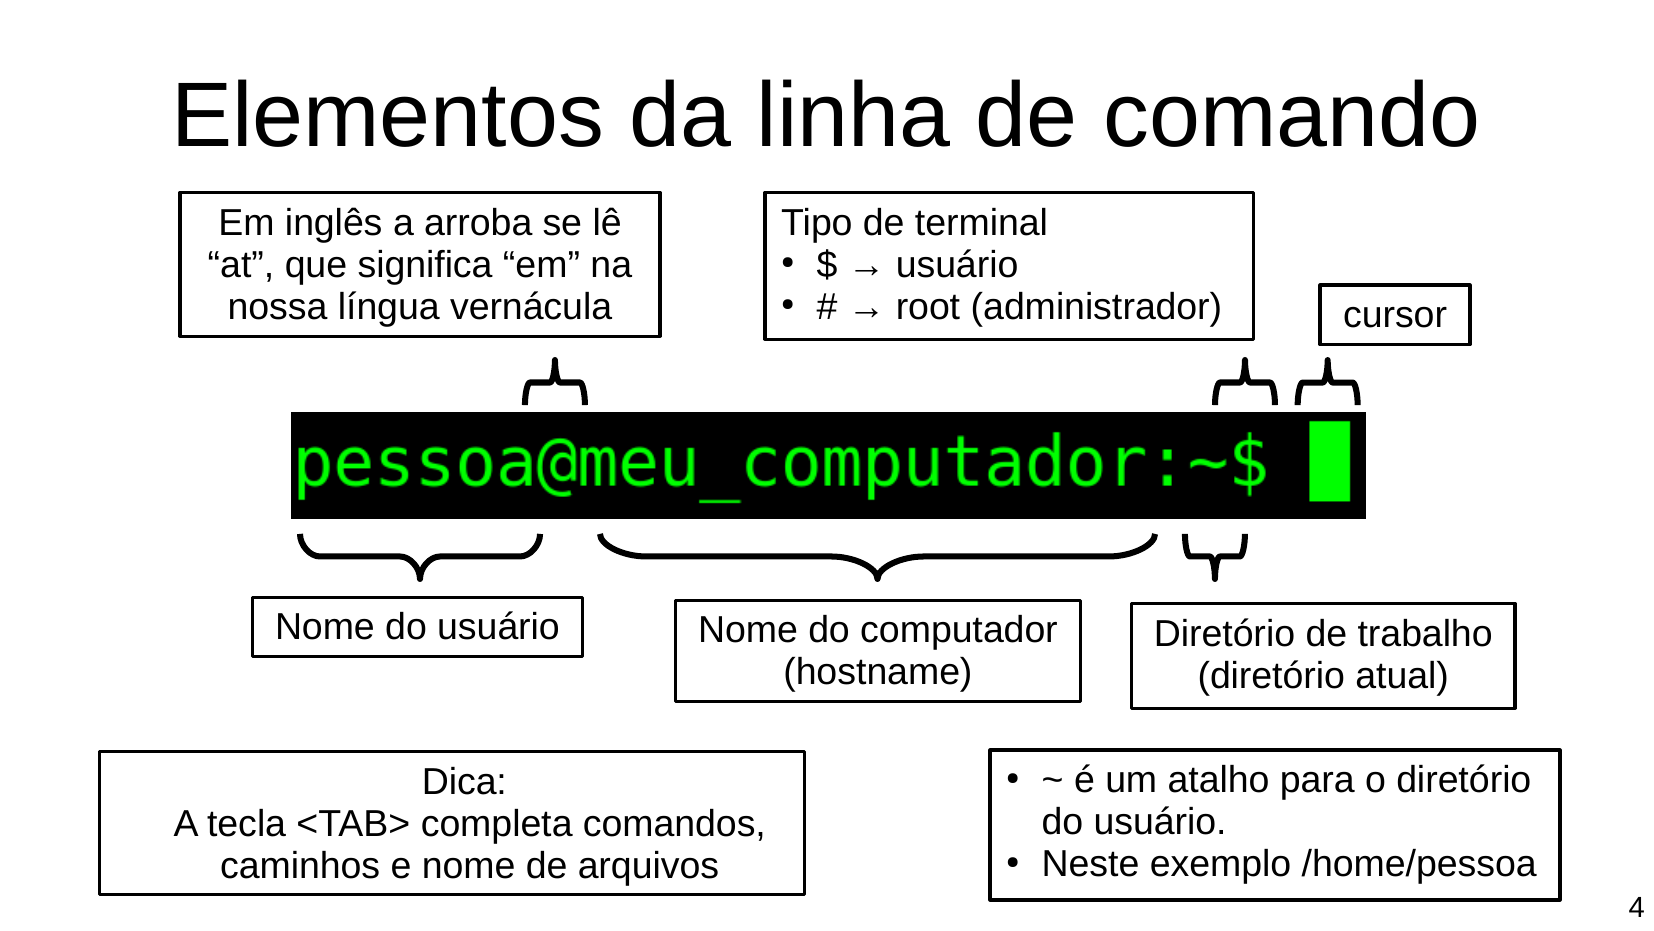

# Elementos da linha de comando
Em inglês a arroba se lê “at”, que significa “em” na nossa língua vernácula
Tipo de terminal
$ → usuário
# → root (administrador)
cursor
Nome do usuário
Nome do computador
(hostname)
Diretório de trabalho
(diretório atual)
~ é um atalho para o diretório do usuário.
Neste exemplo /home/pessoa
Dica:
A tecla <TAB> completa comandos, caminhos e nome de arquivos